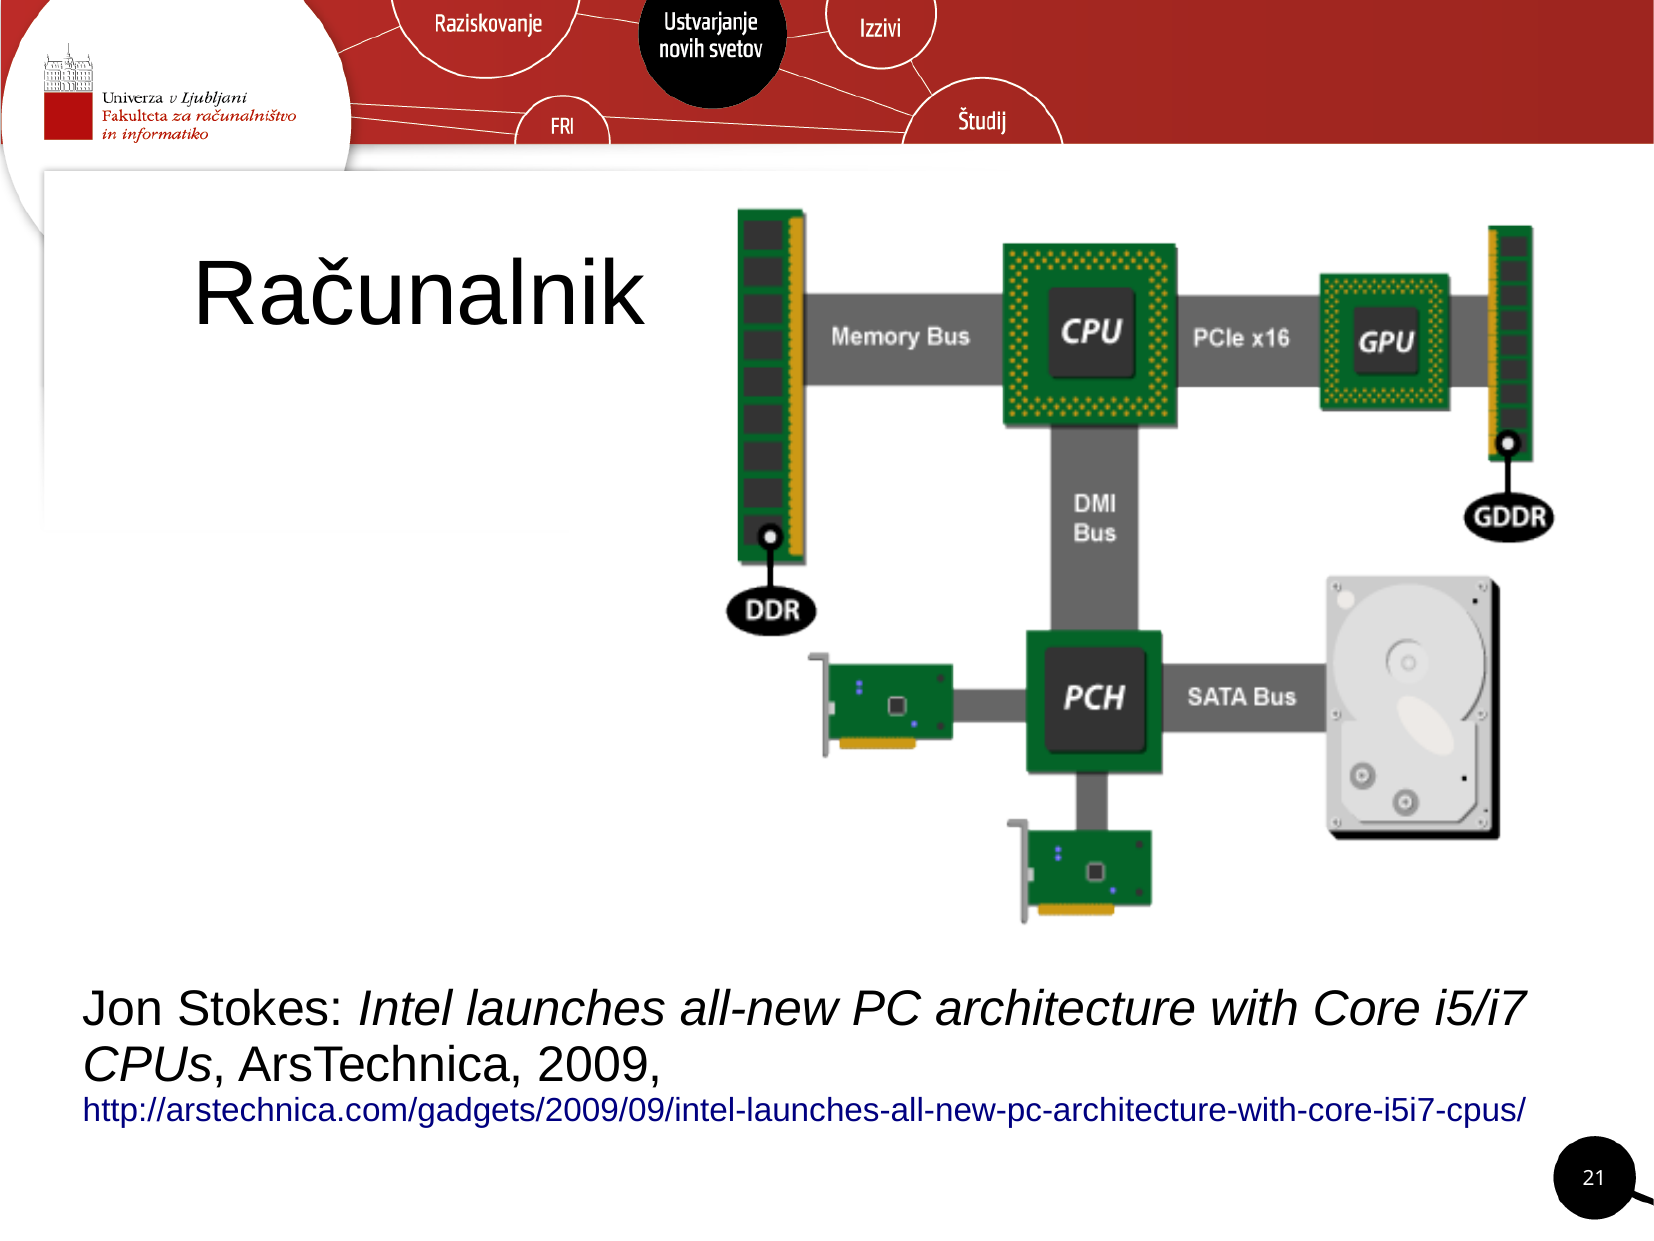

# Računalnik
Jon Stokes: Intel launches all-new PC architecture with Core i5/i7 CPUs, ArsTechnica, 2009,http://arstechnica.com/gadgets/2009/09/intel-launches-all-new-pc-architecture-with-core-i5i7-cpus/